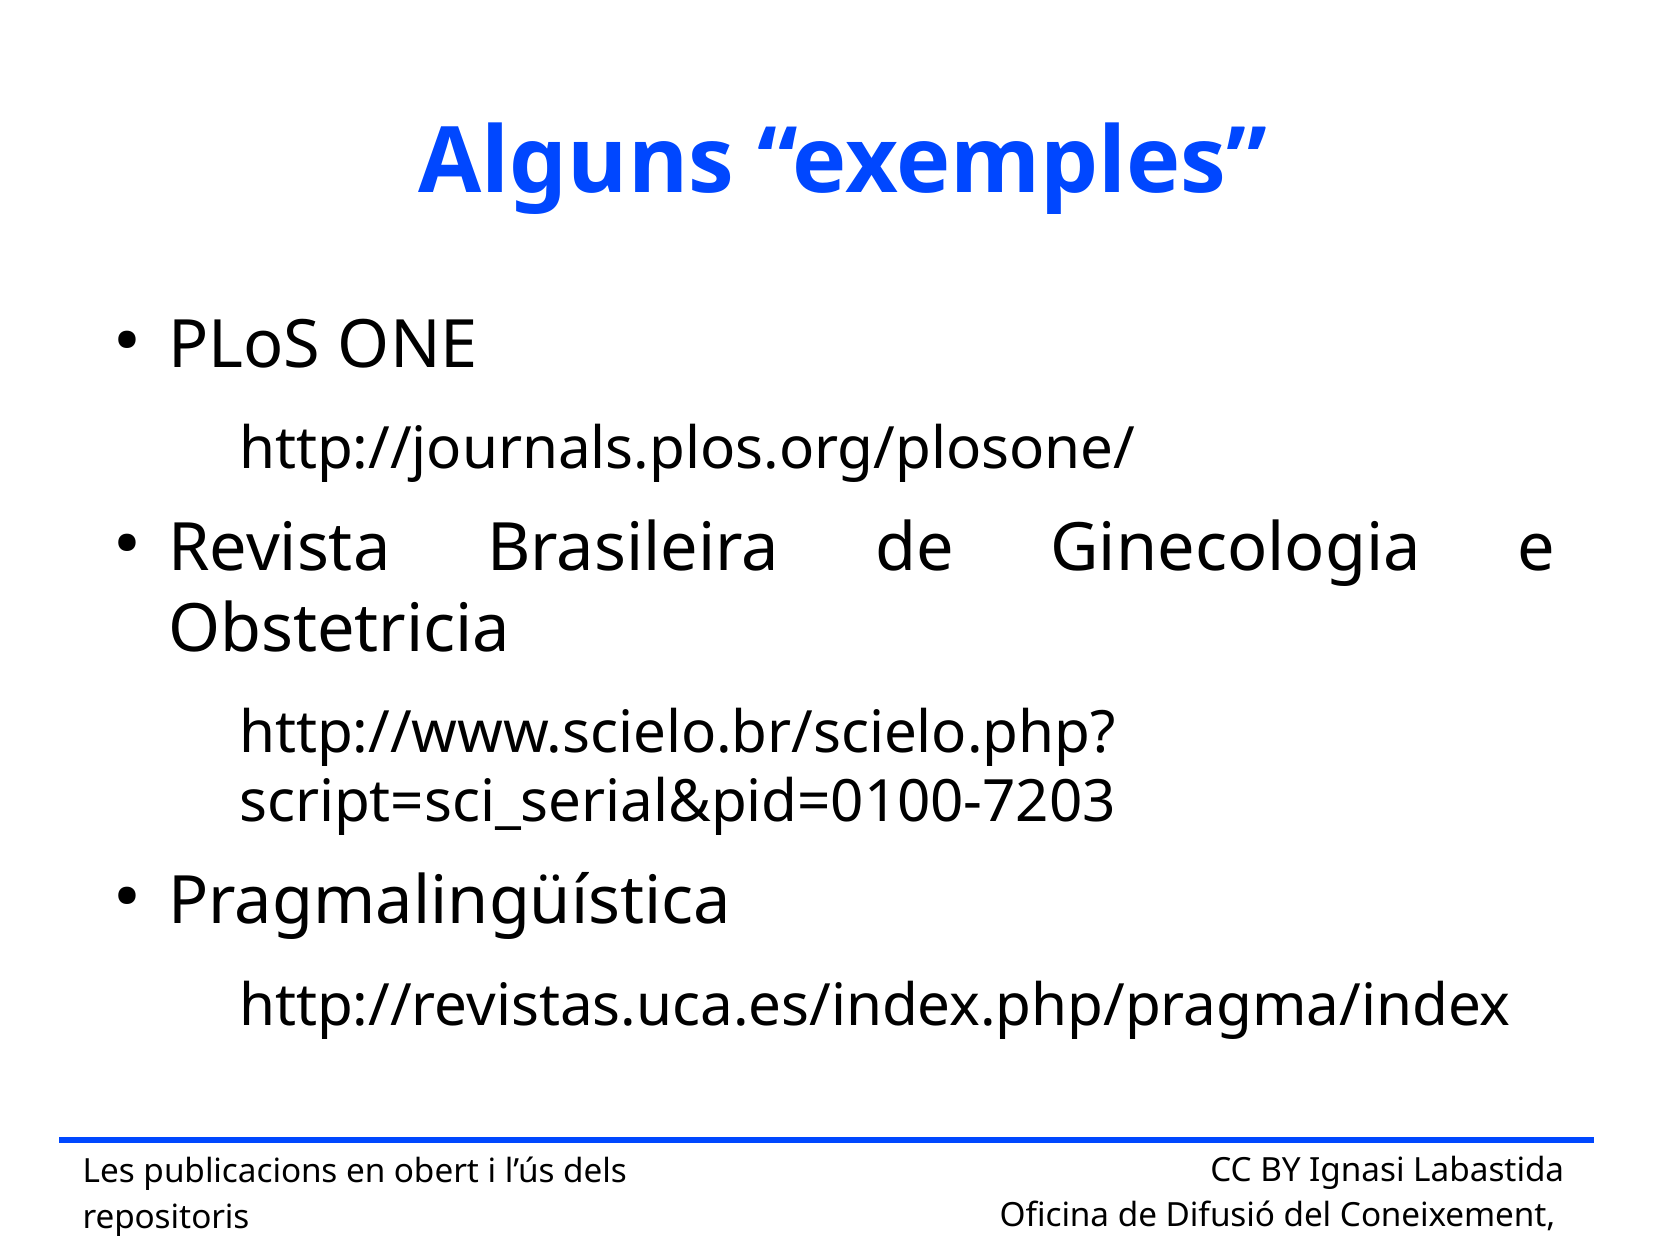

# Alguns “exemples”
PLoS ONE
http://journals.plos.org/plosone/
Revista Brasileira de Ginecologia e Obstetricia
http://www.scielo.br/scielo.php?script=sci_serial&pid=0100-7203
Pragmalingüística
http://revistas.uca.es/index.php/pragma/index